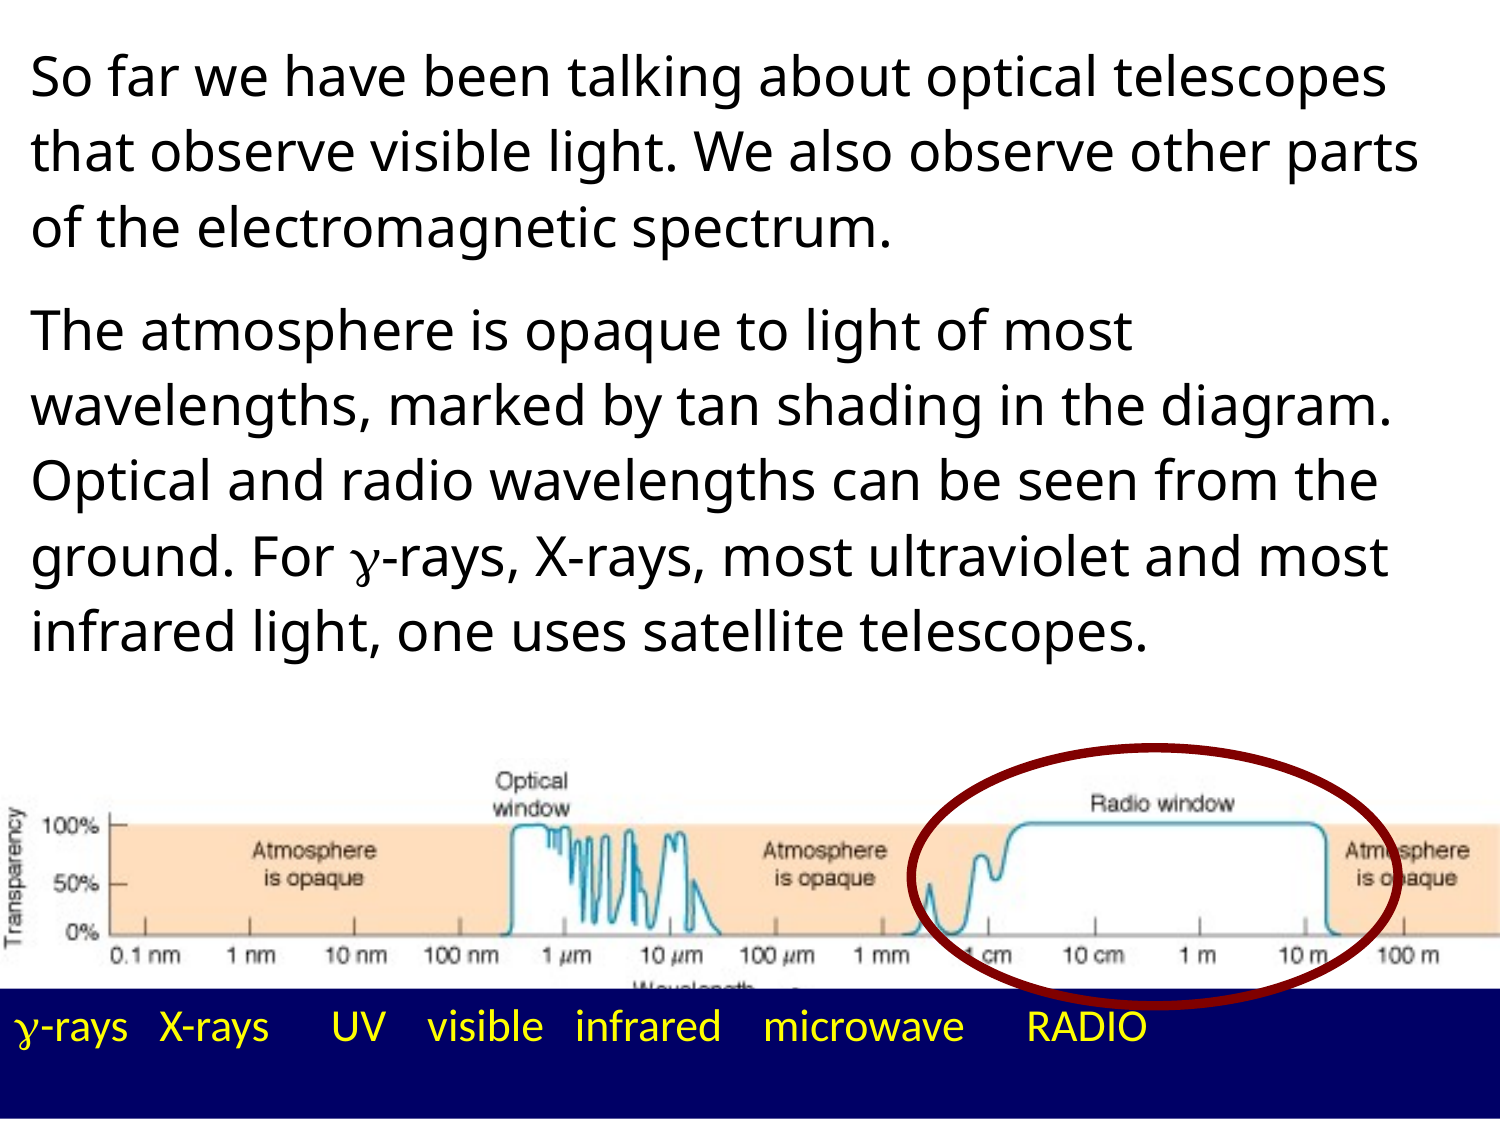

# So far we have been talking about optical telescopes that observe visible light. We also observe other parts of the electromagnetic spectrum.
The atmosphere is opaque to light of most wavelengths, marked by tan shading in the diagram. Optical and radio wavelengths can be seen from the ground. For g-rays, X-rays, most ultraviolet and most infrared light, one uses satellite telescopes.
g-rays X-rays UV visible infrared microwave RADIO